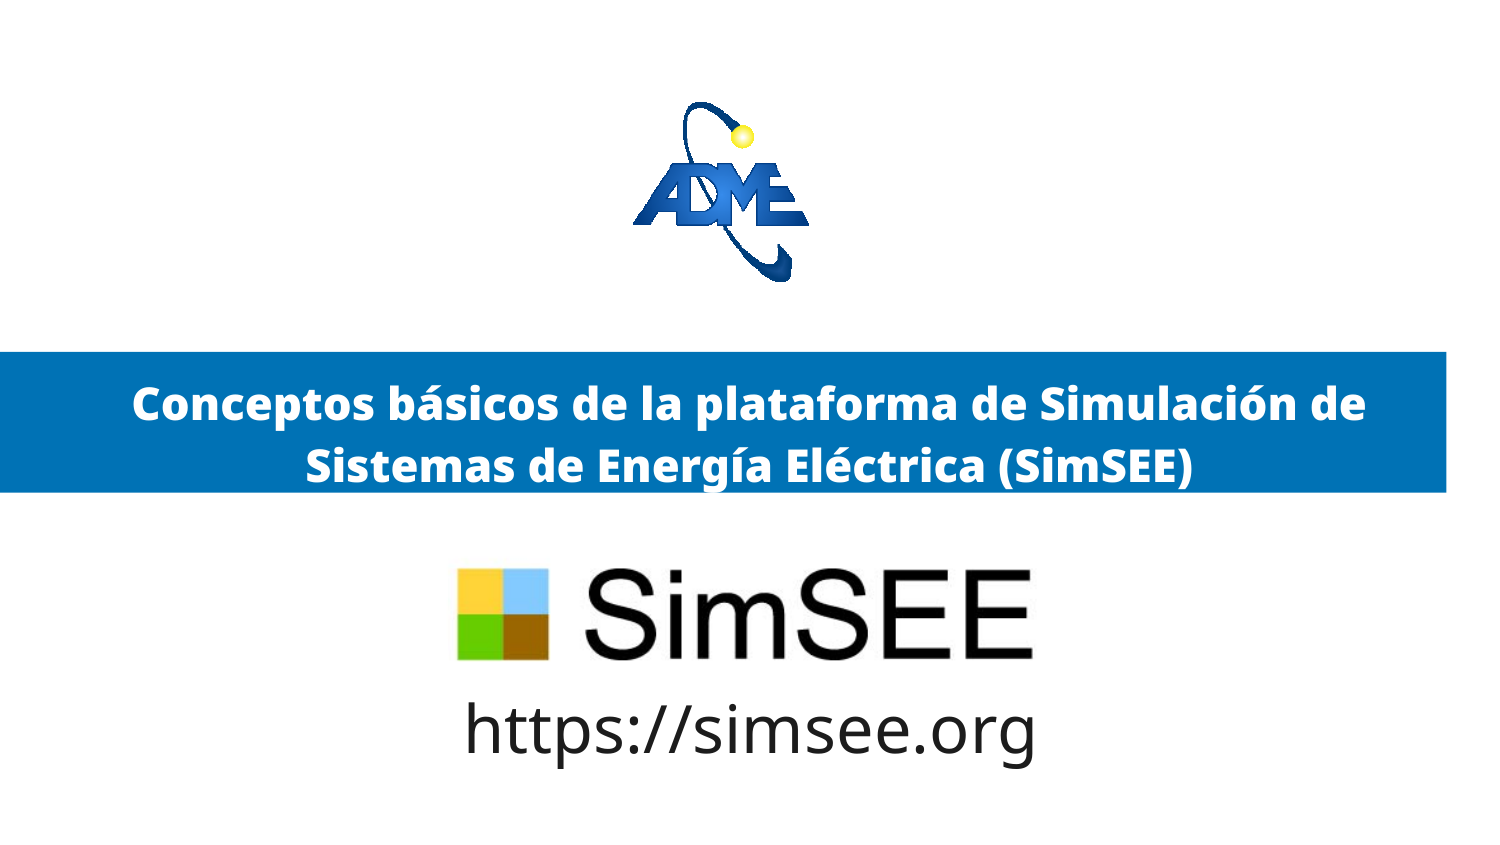

# Conceptos básicos de la plataforma de Simulación de Sistemas de Energía Eléctrica (SimSEE)
https://simsee.org